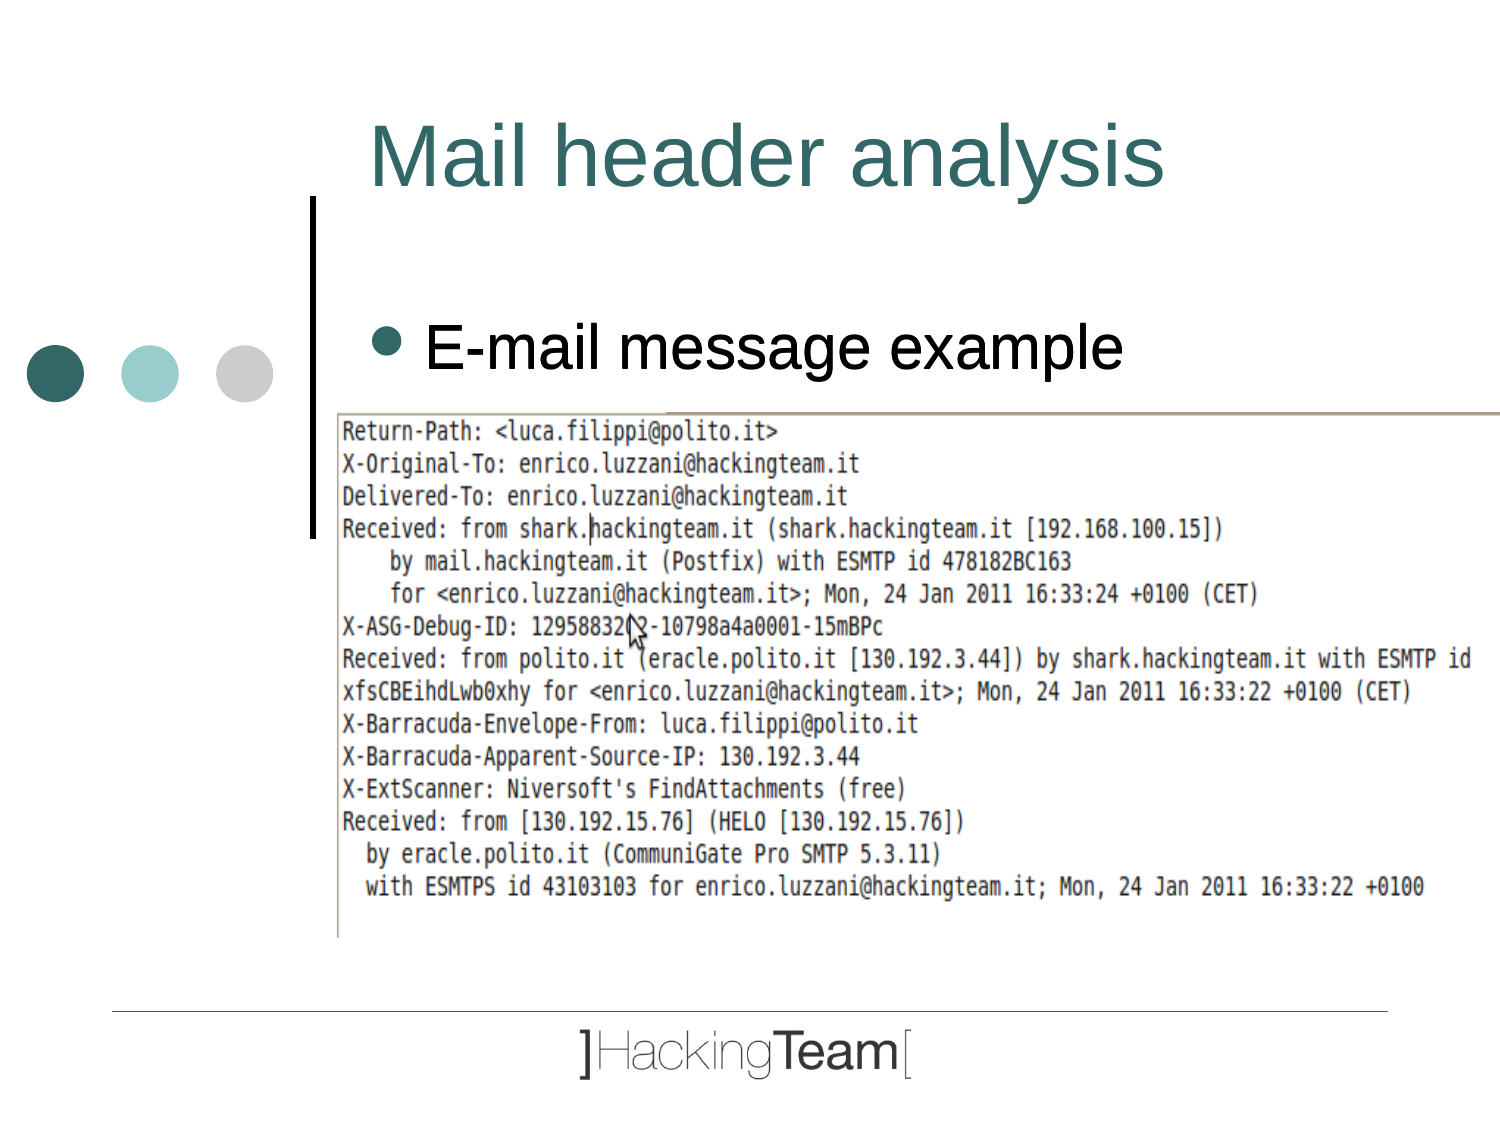

# Mail header analysis
E-mail message example
E-mail message example